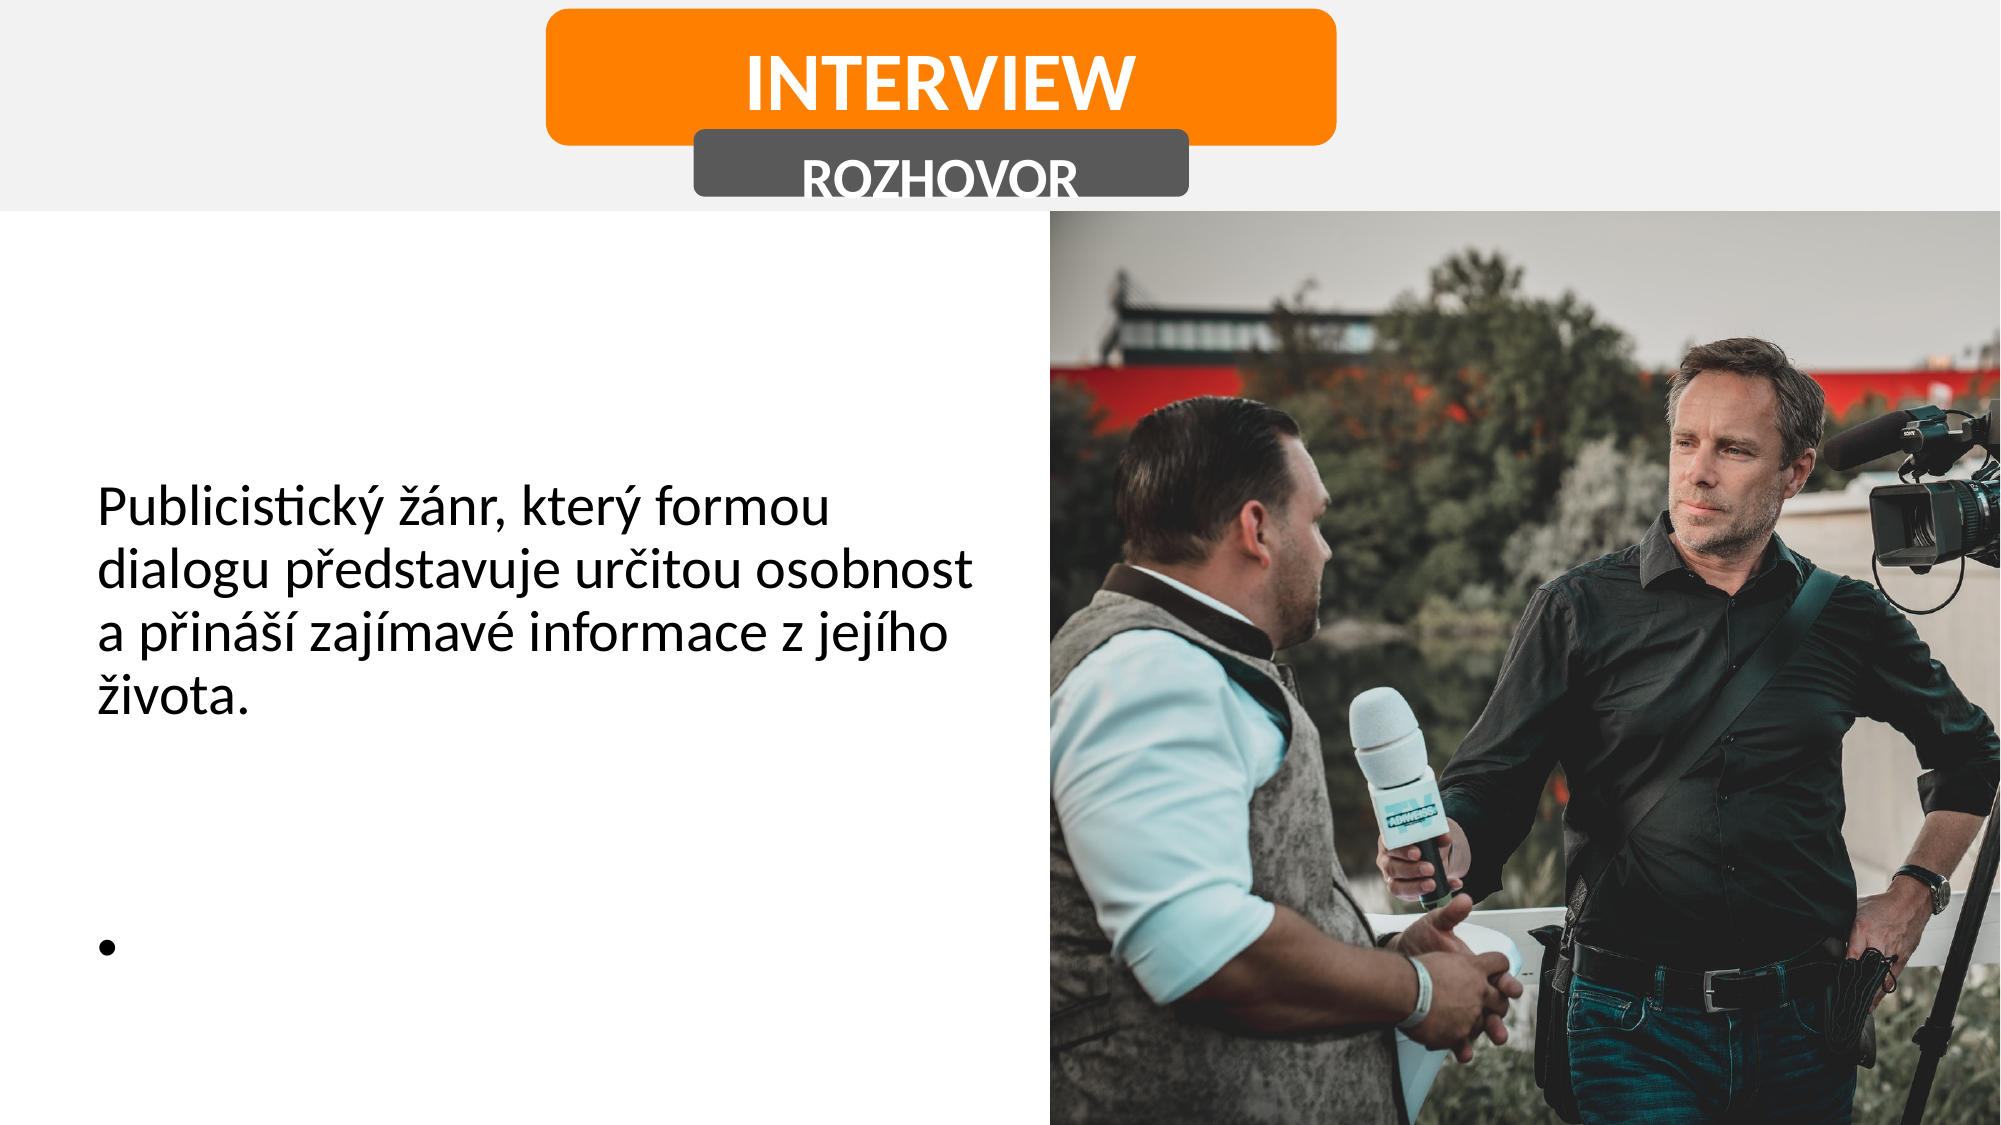

INTERVIEW
ROZHOVOR
Publicistický žánr, který formou dialogu představuje určitou osobnost a přináší zajímavé informace z jejího života.